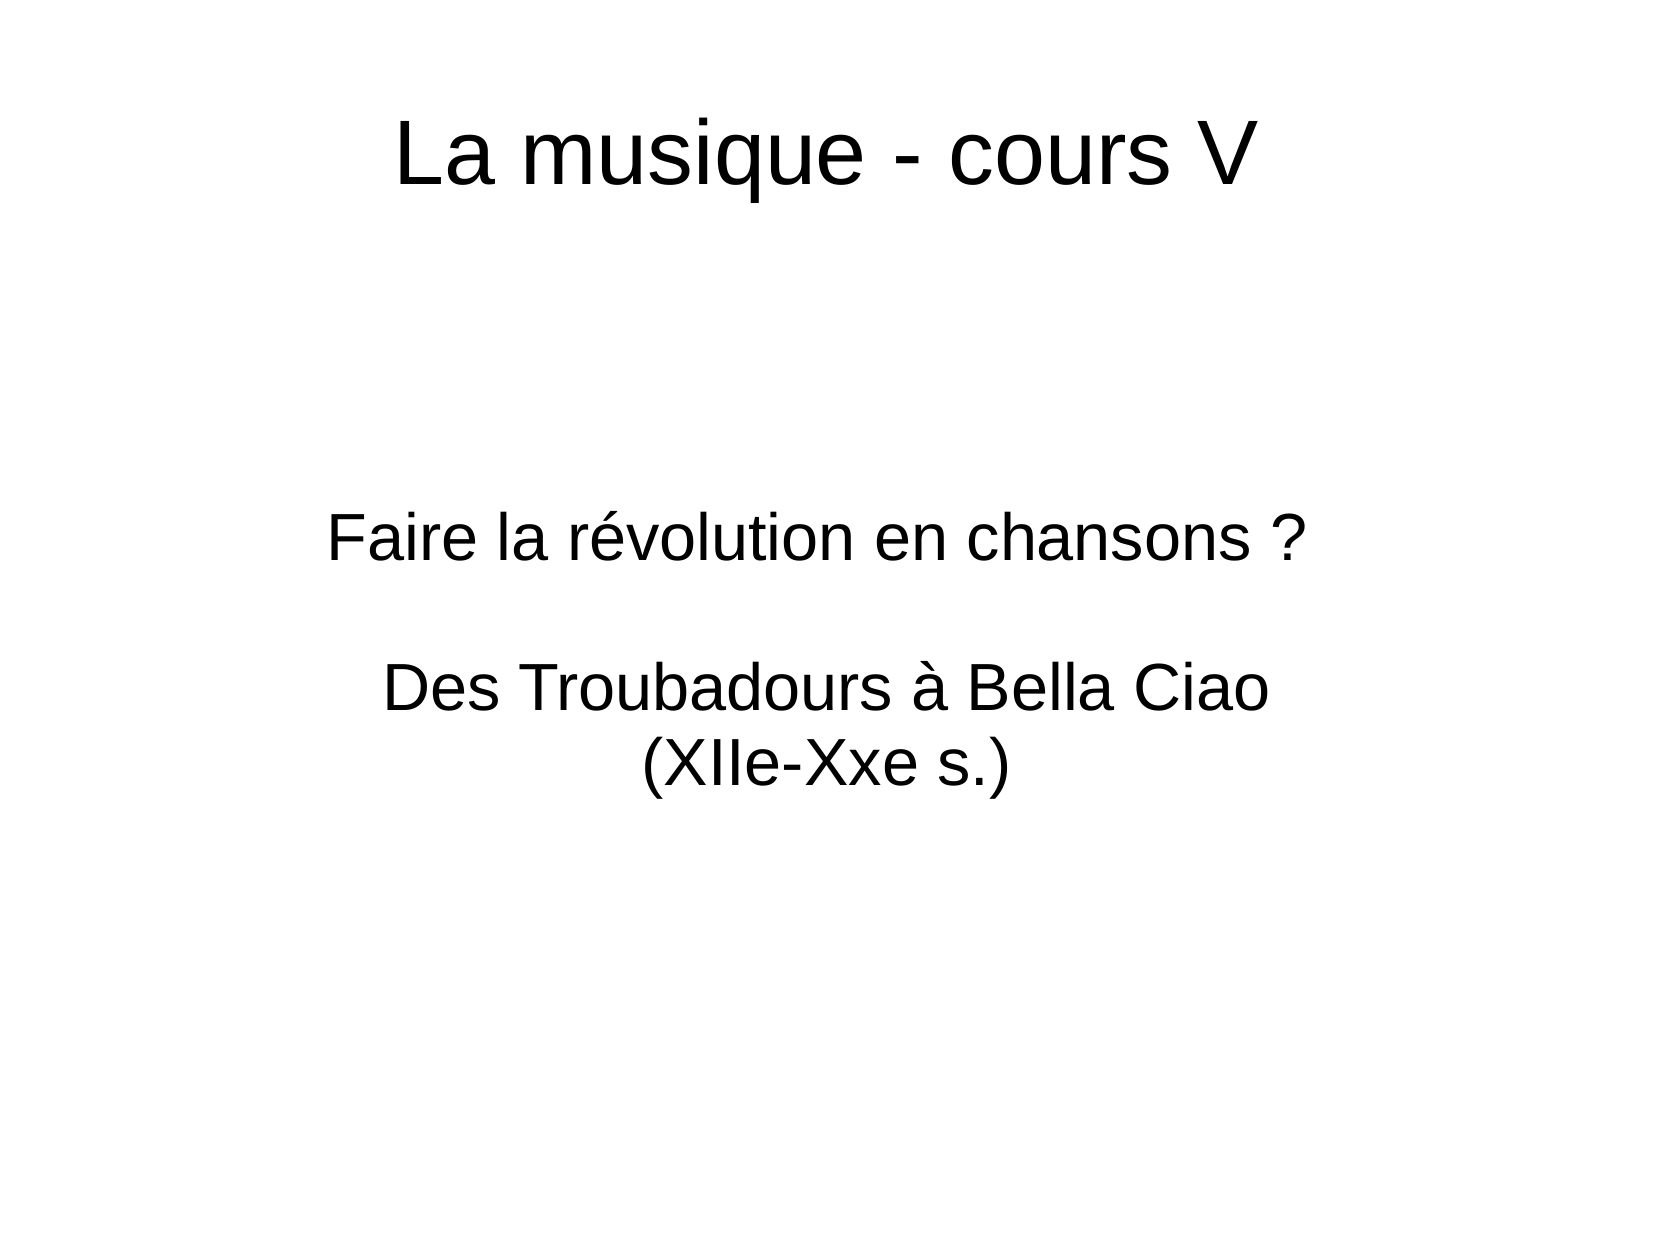

# La musique - cours V
Faire la révolution en chansons ?
Des Troubadours à Bella Ciao
(XIIe-Xxe s.)